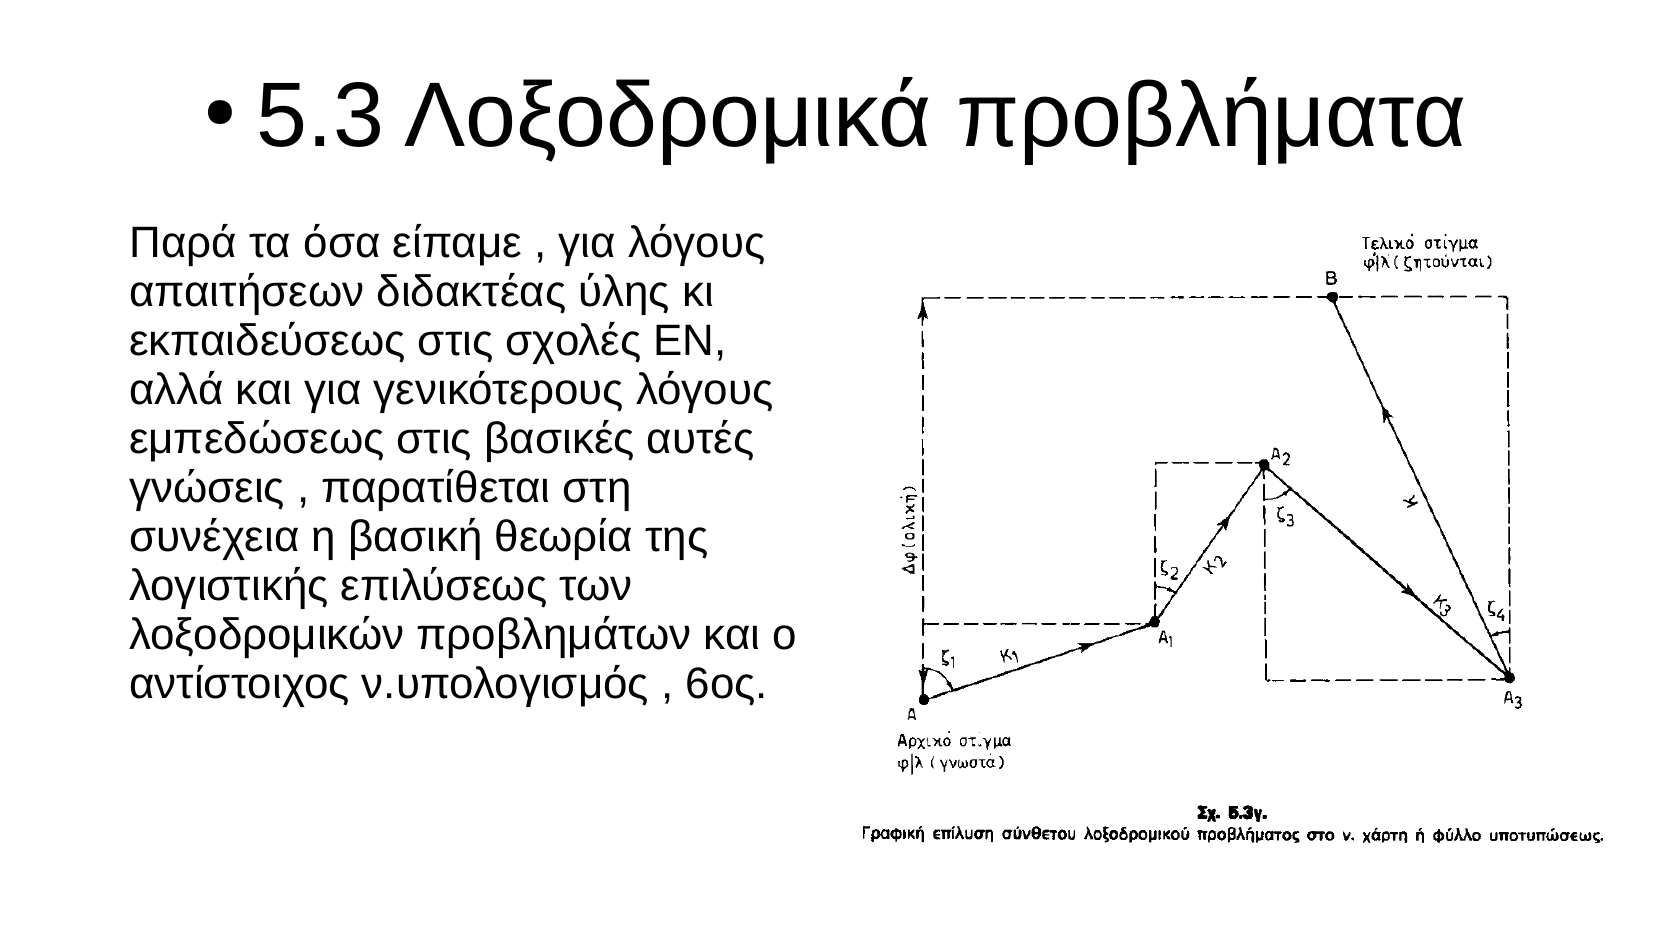

# 5.3 Λοξοδρομικά προβλήματα
Παρά τα όσα είπαμε , για λόγους απαιτήσεων διδακτέας ύλης κι εκπαιδεύσεως στις σχολές ΕΝ, αλλά και για γενικότερους λόγους εμπεδώσεως στις βασικές αυτές γνώσεις , παρατίθεται στη συνέχεια η βασική θεωρία της λογιστικής επιλύσεως των λοξοδρομικών προβλημάτων και ο αντίστοιχος ν.υπολογισμός , 6ος.